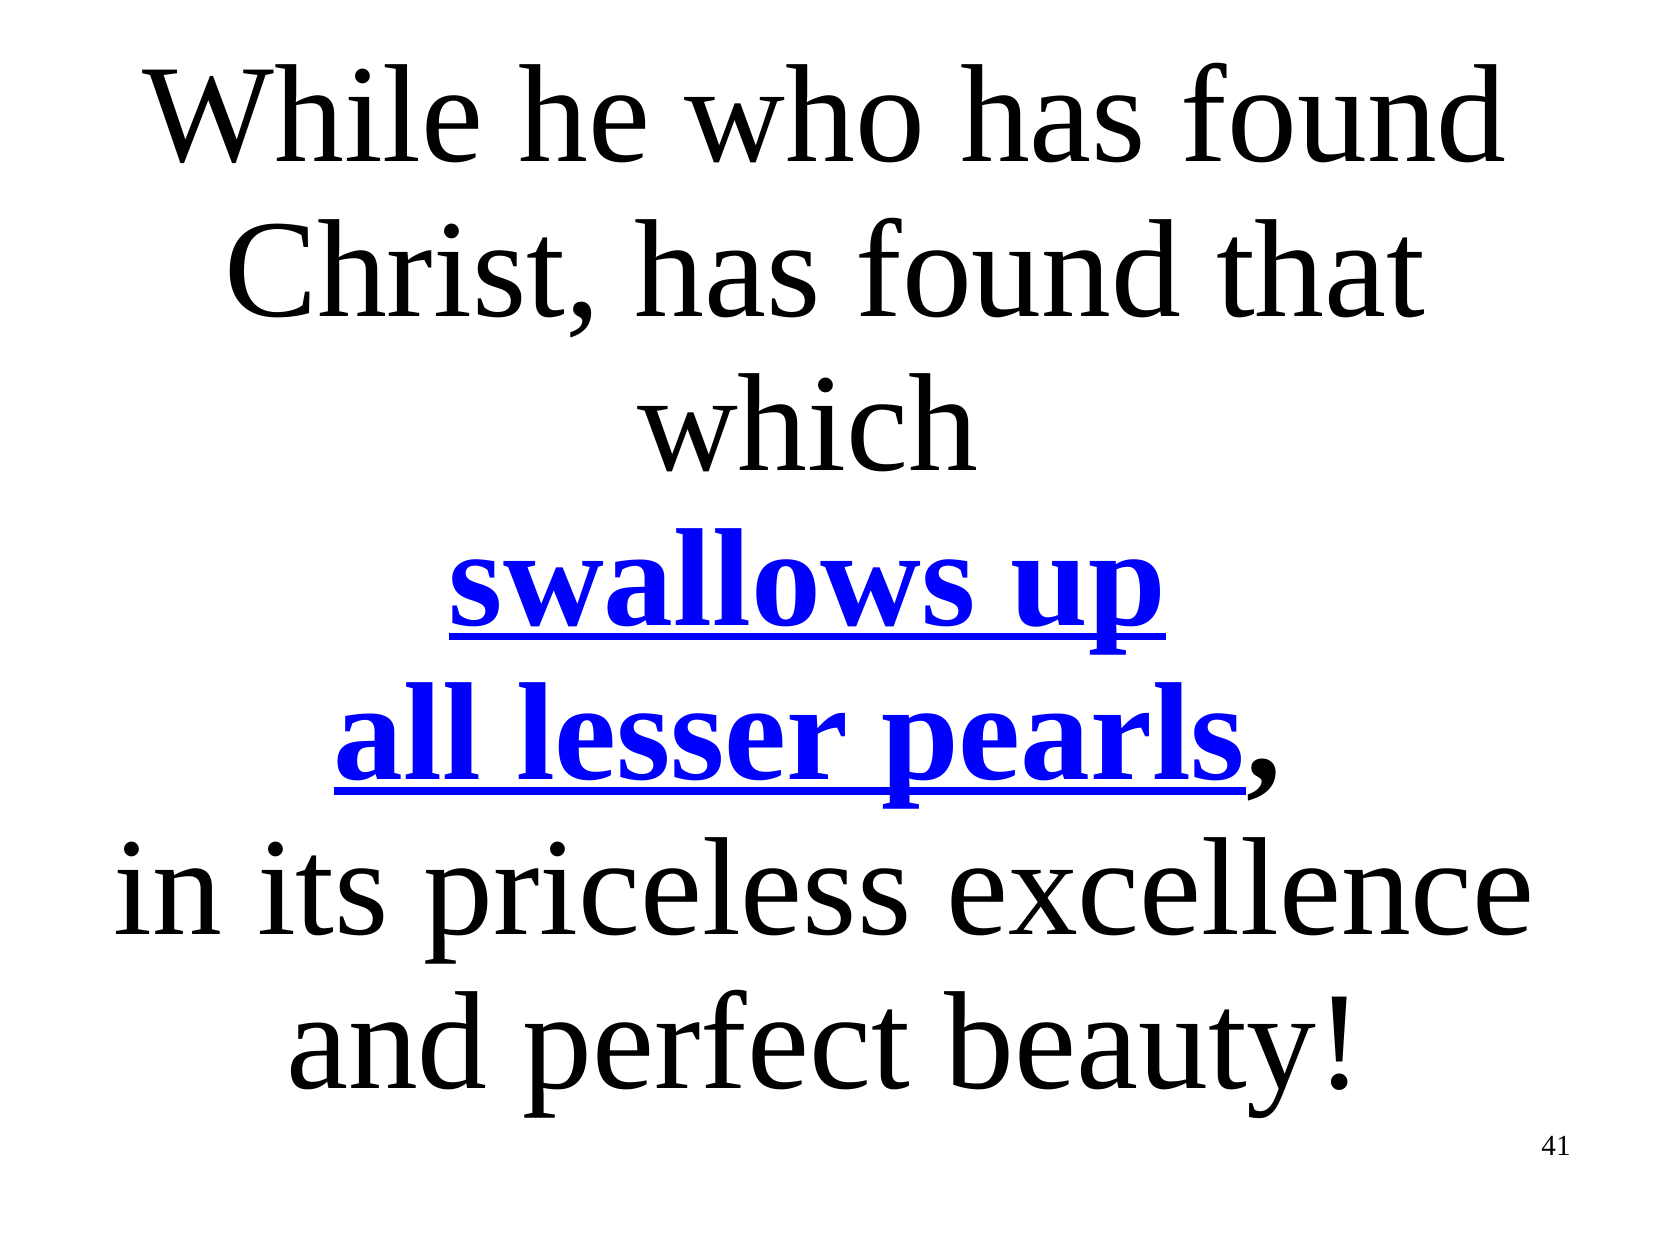

# While he who has found Christ, has found that which swallows up all lesser pearls, in its priceless excellence and perfect beauty!
41